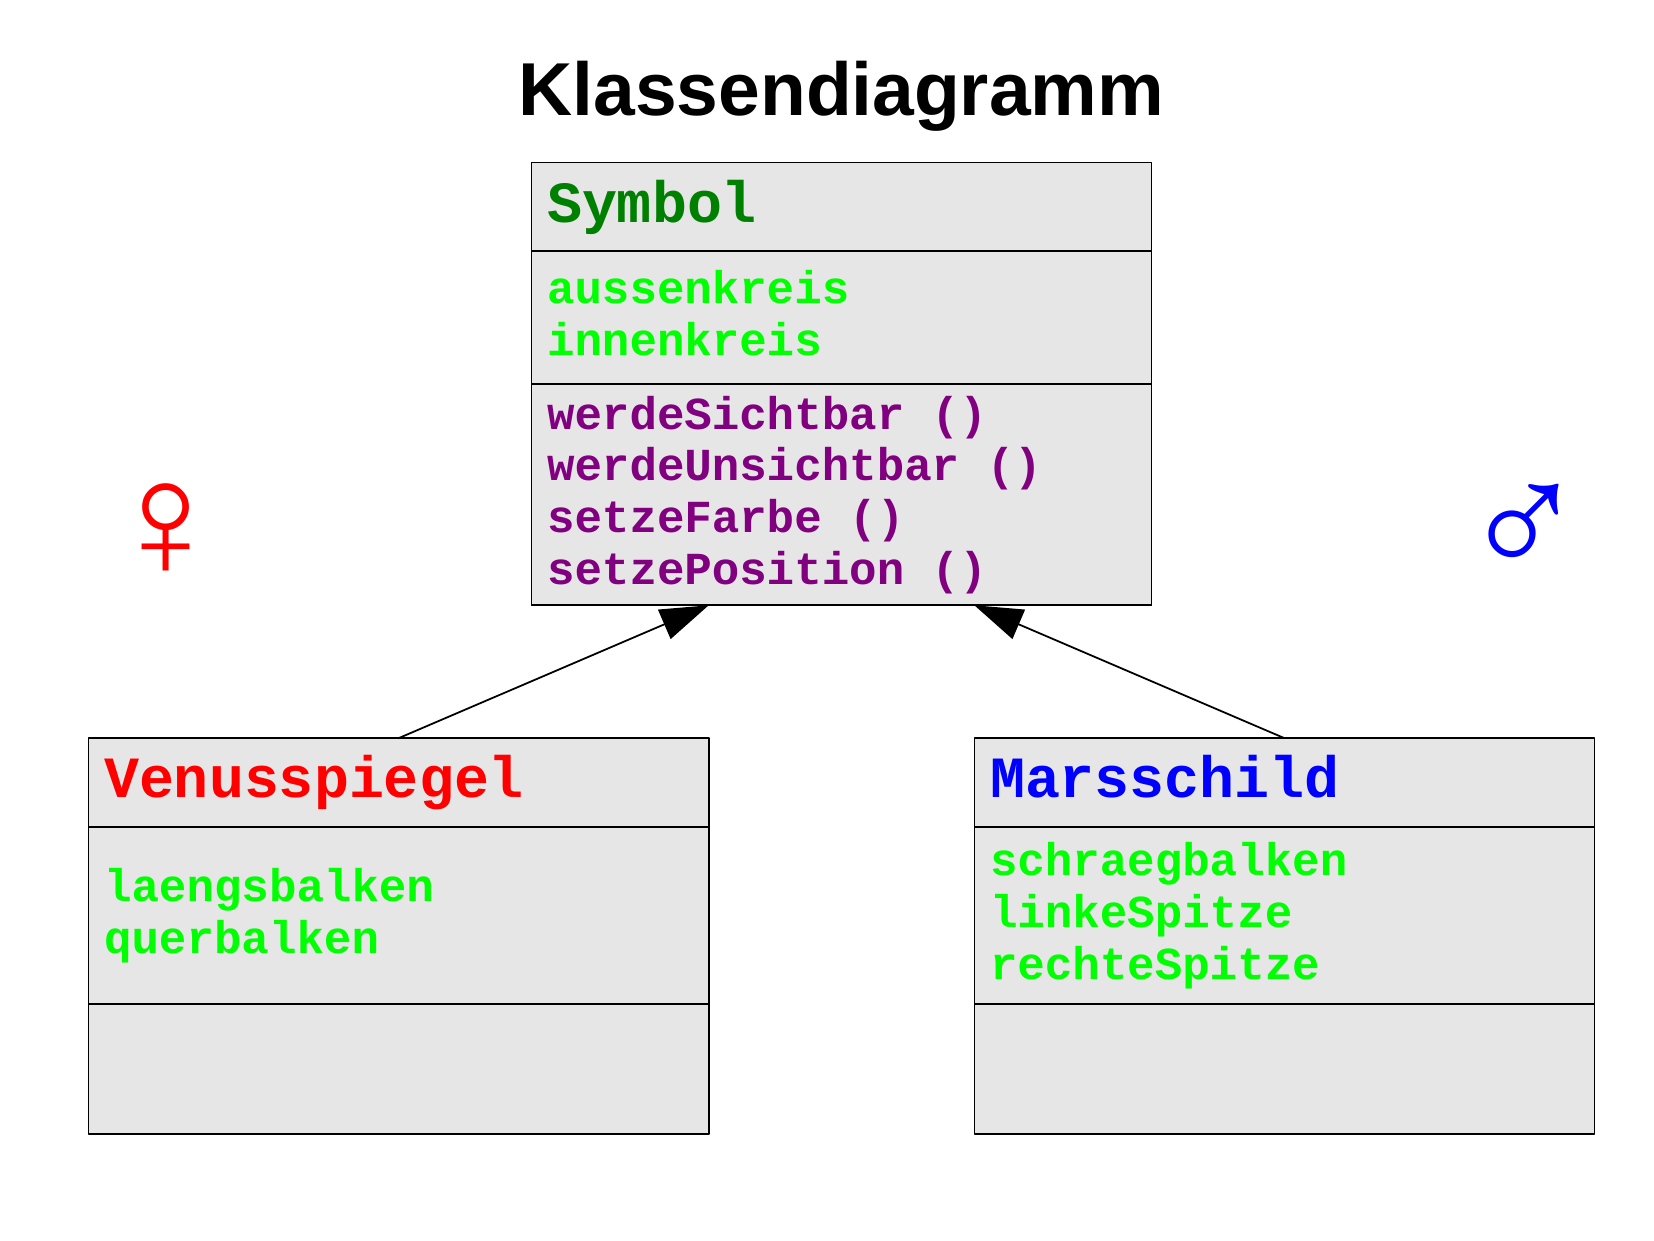

Klassendiagramm
Symbol
aussenkreis
innenkreis
werdeSichtbar ()
werdeUnsichtbar ()
setzeFarbe ()
setzePosition ()
♂
♀
Venusspiegel
Marsschild
laengsbalken
querbalken
schraegbalken
linkeSpitze
rechteSpitze